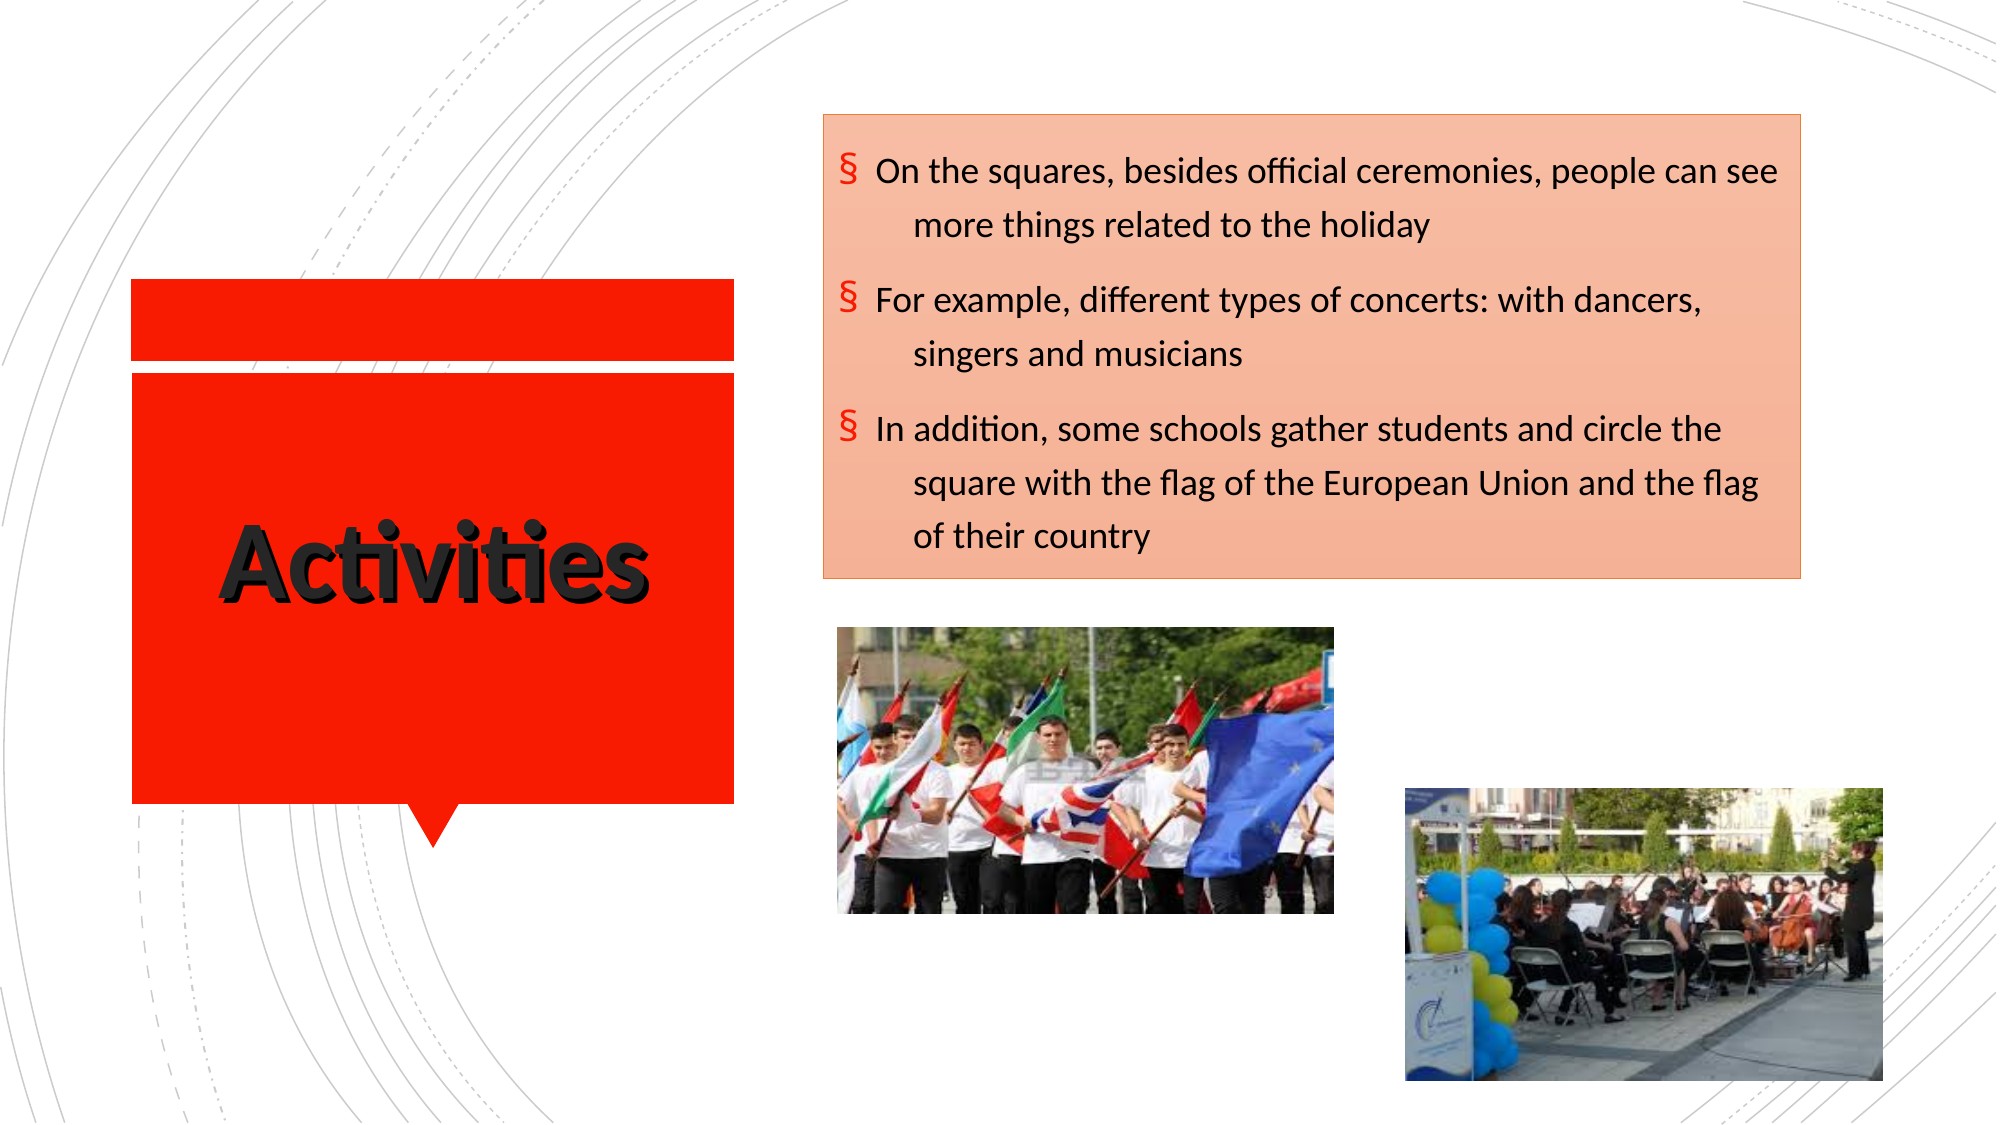

# On the squares, besides official ceremonies, people can see more things related to the holiday
For example, different types of concerts: with dancers, singers and musicians
In addition, some schools gather students and circle the square with the flag of the European Union and the flag of their country
Аctivities